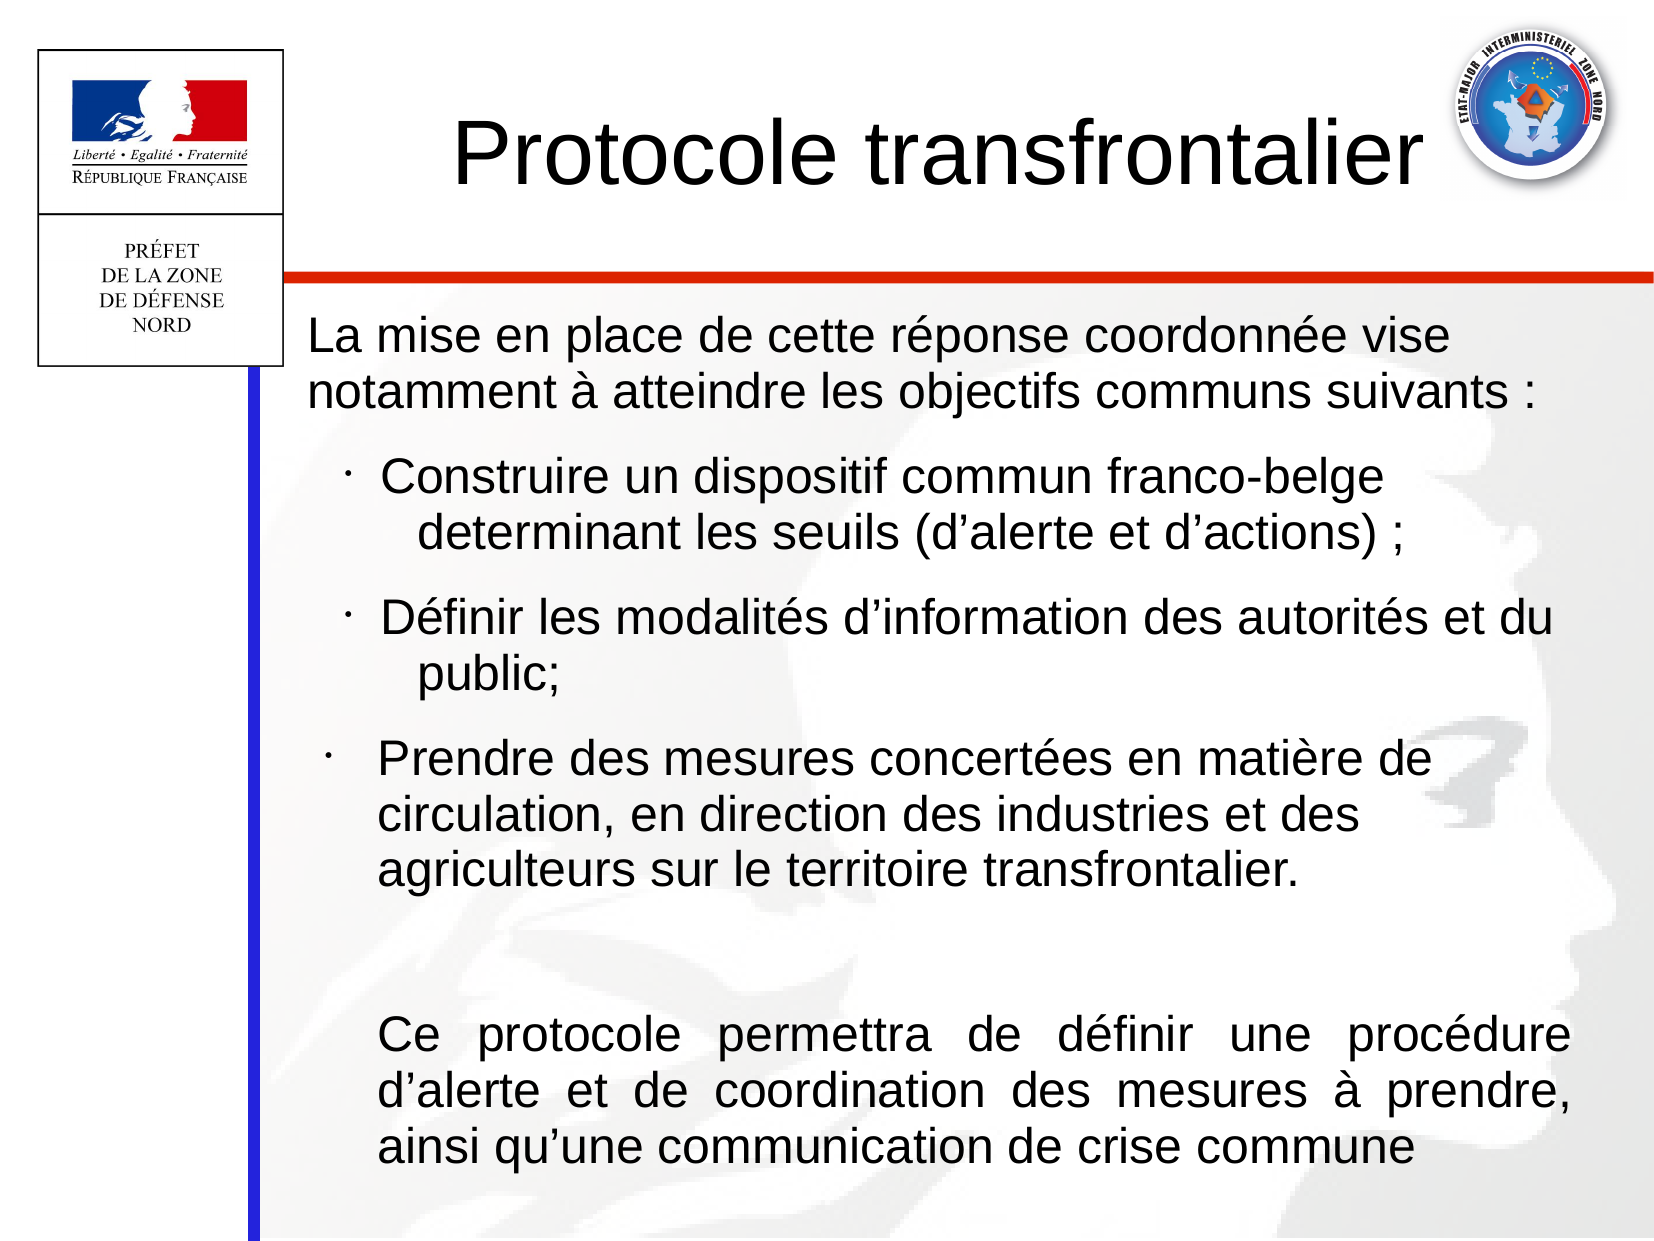

# Protocole transfrontalier
La mise en place de cette réponse coordonnée vise notamment à atteindre les objectifs communs suivants :
Construire un dispositif commun franco-belge determinant les seuils (d’alerte et d’actions) ;
Définir les modalités d’information des autorités et du public;
Prendre des mesures concertées en matière de circulation, en direction des industries et des agriculteurs sur le territoire transfrontalier.
Ce protocole permettra de définir une procédure d’alerte et de coordination des mesures à prendre, ainsi qu’une communication de crise commune